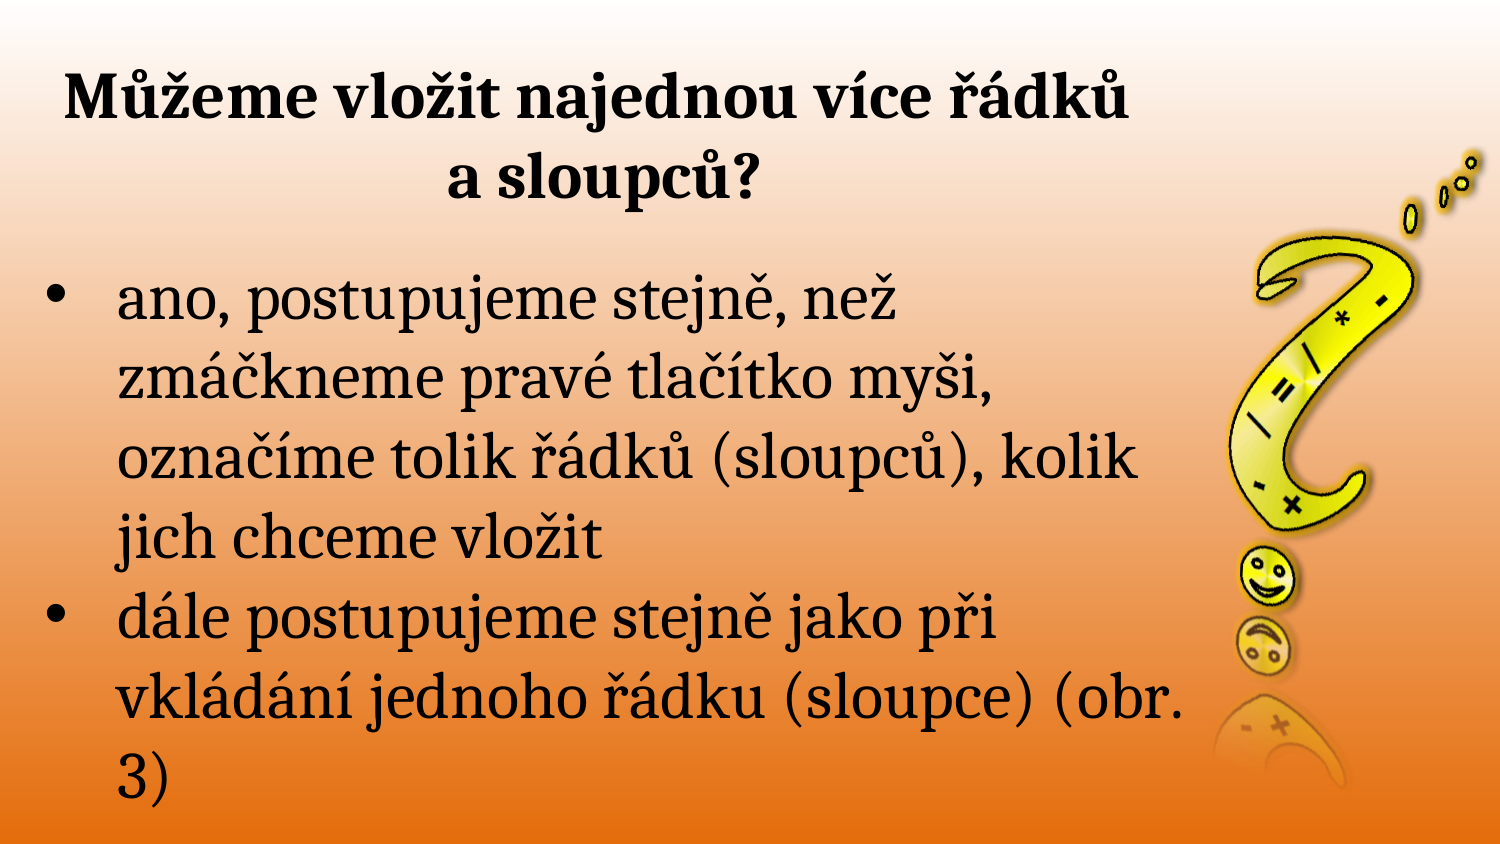

Můžeme vložit najednou více řádků
a sloupců?
ano, postupujeme stejně, než zmáčkneme pravé tlačítko myši, označíme tolik řádků (sloupců), kolik jich chceme vložit
dále postupujeme stejně jako při vkládání jednoho řádku (sloupce) (obr. 3)